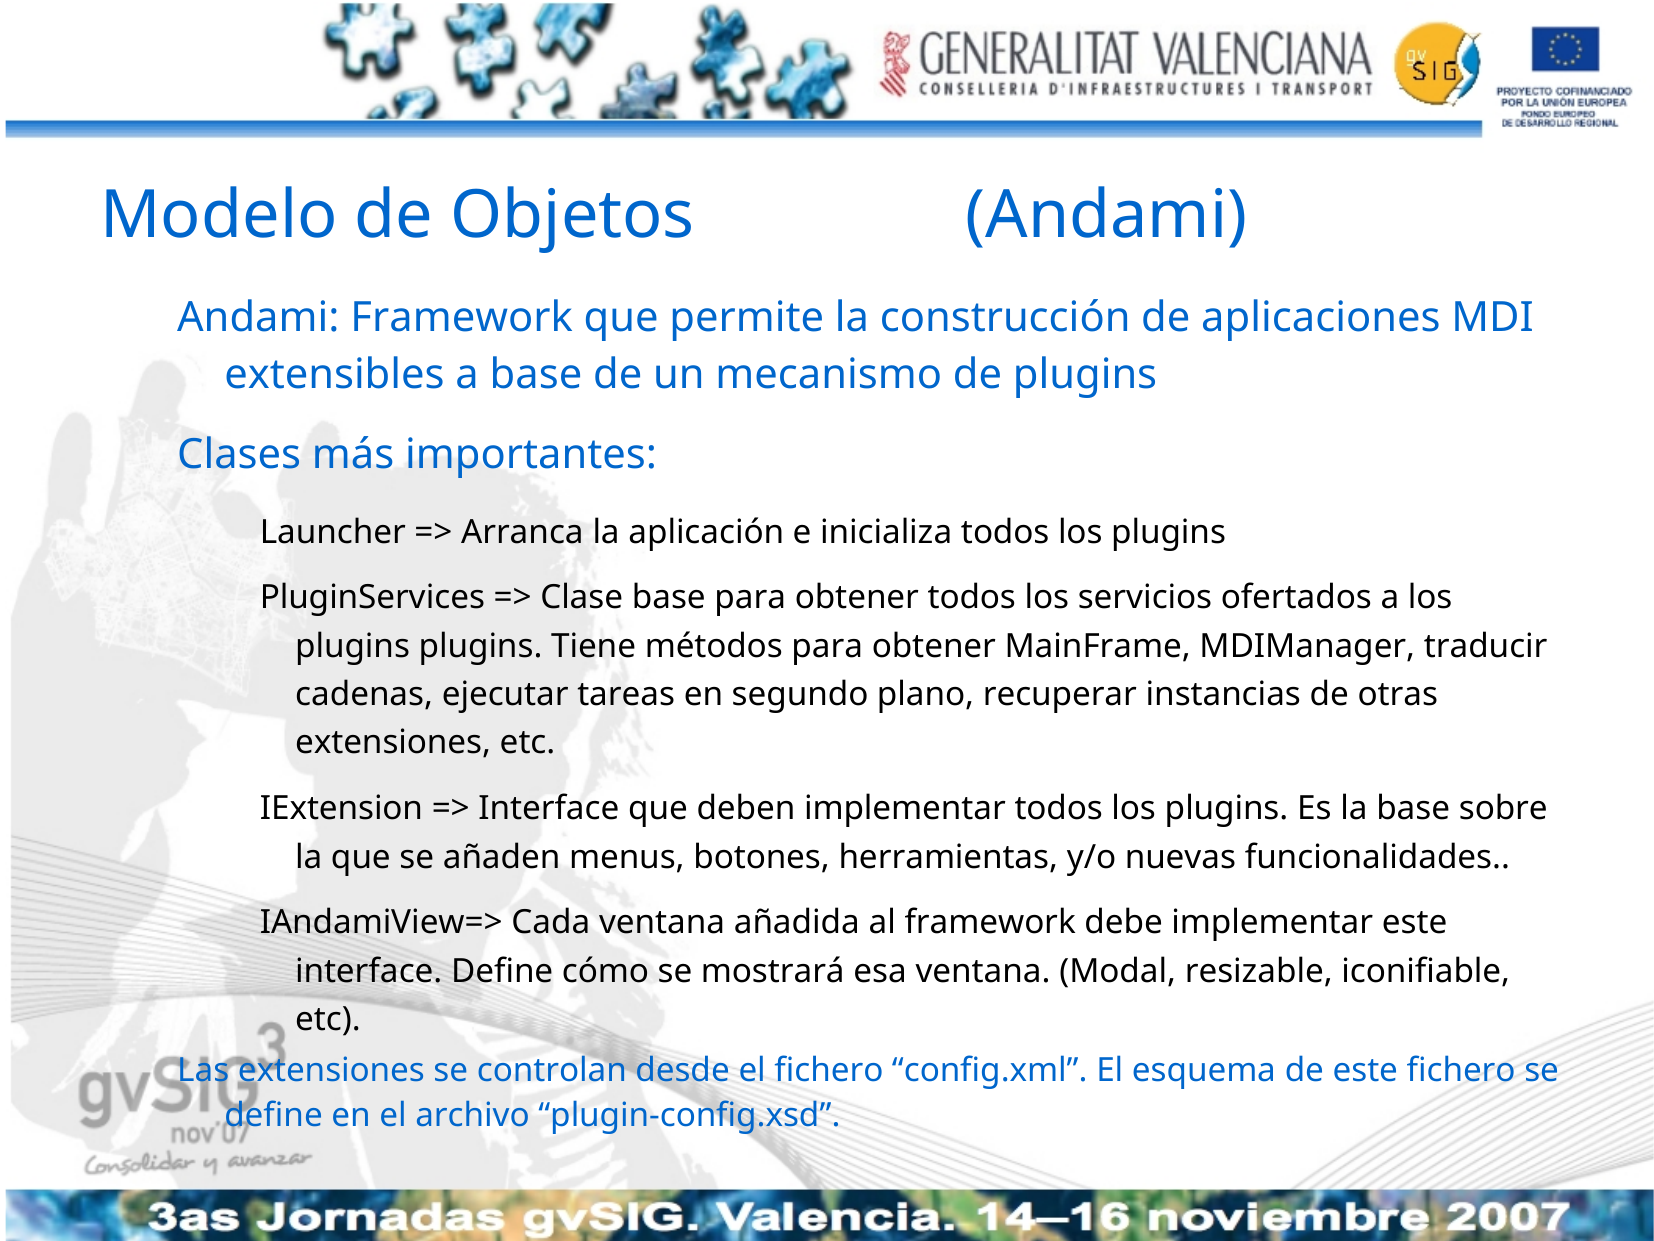

# Modelo de Objetos				(Andami)
Andami: Framework que permite la construcción de aplicaciones MDI extensibles a base de un mecanismo de plugins
Clases más importantes:
Launcher => Arranca la aplicación e inicializa todos los plugins
PluginServices => Clase base para obtener todos los servicios ofertados a los plugins plugins. Tiene métodos para obtener MainFrame, MDIManager, traducir cadenas, ejecutar tareas en segundo plano, recuperar instancias de otras extensiones, etc.
IExtension => Interface que deben implementar todos los plugins. Es la base sobre la que se añaden menus, botones, herramientas, y/o nuevas funcionalidades..
IAndamiView=> Cada ventana añadida al framework debe implementar este interface. Define cómo se mostrará esa ventana. (Modal, resizable, iconifiable, etc).
Las extensiones se controlan desde el fichero “config.xml”. El esquema de este fichero se define en el archivo “plugin-config.xsd”.